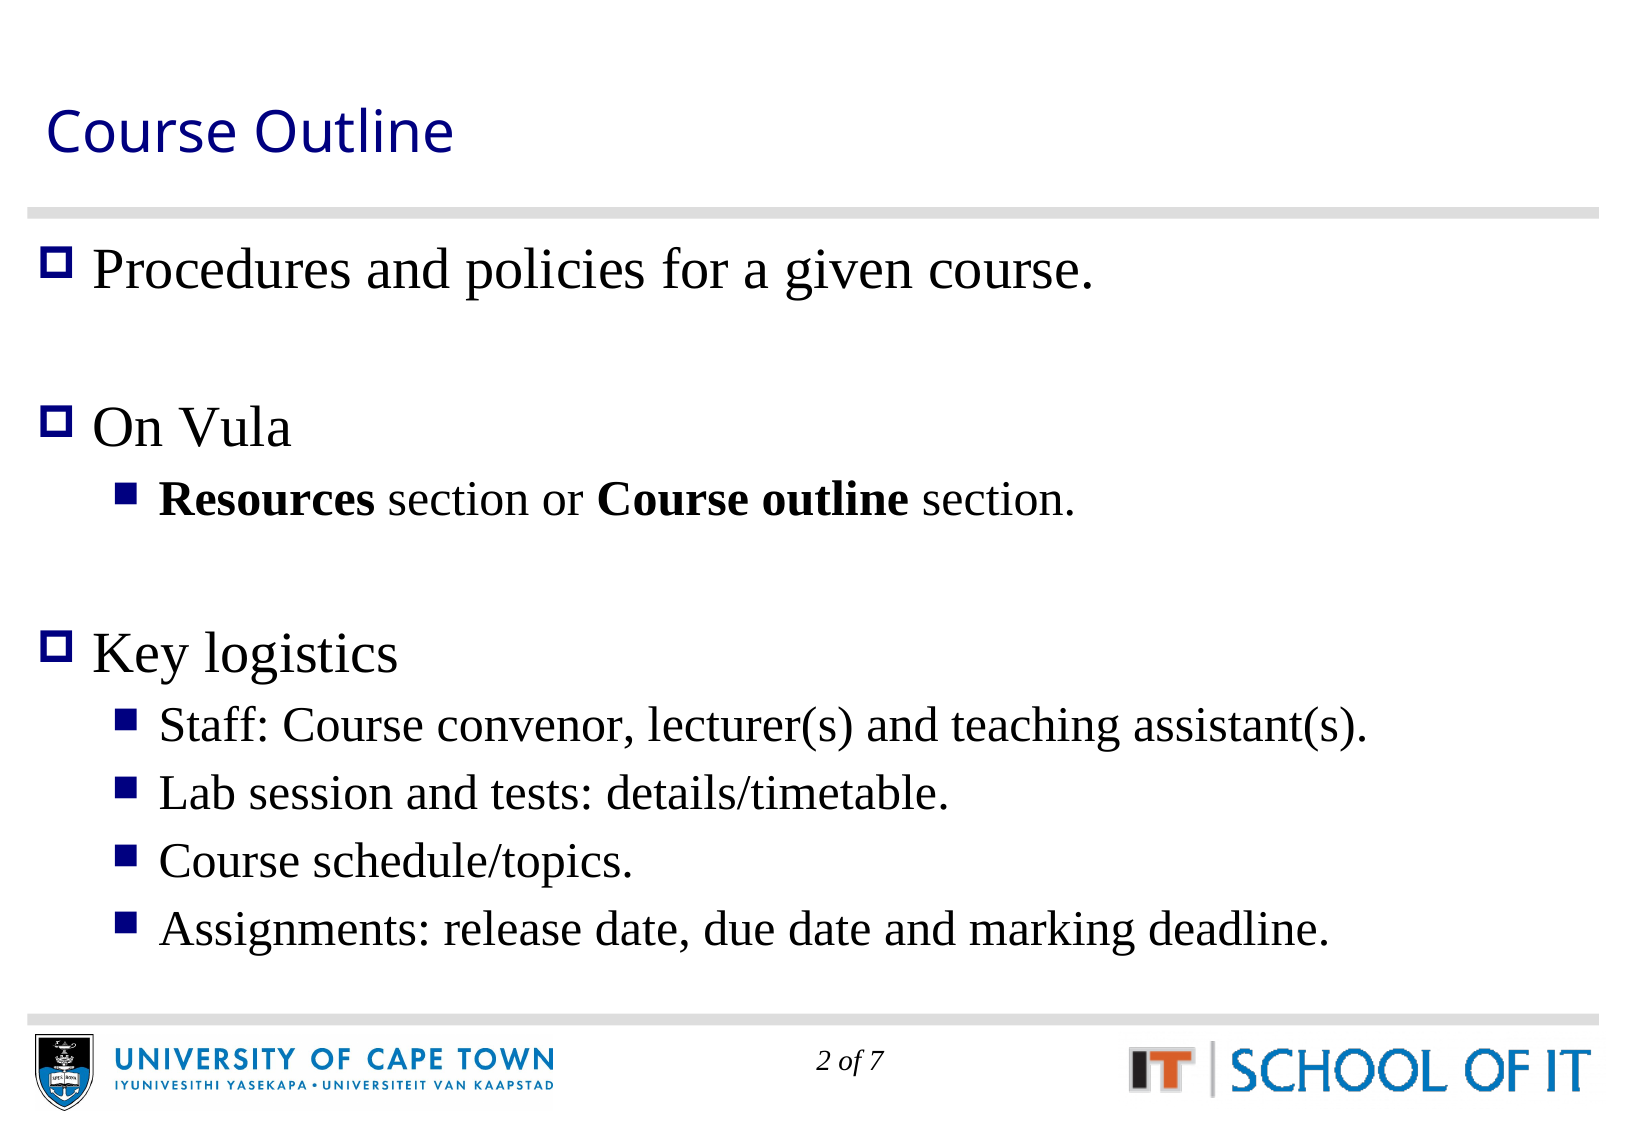

# Course Outline
Procedures and policies for a given course.
On Vula
Resources section or Course outline section.
Key logistics
Staff: Course convenor, lecturer(s) and teaching assistant(s).
Lab session and tests: details/timetable.
Course schedule/topics.
Assignments: release date, due date and marking deadline.
2